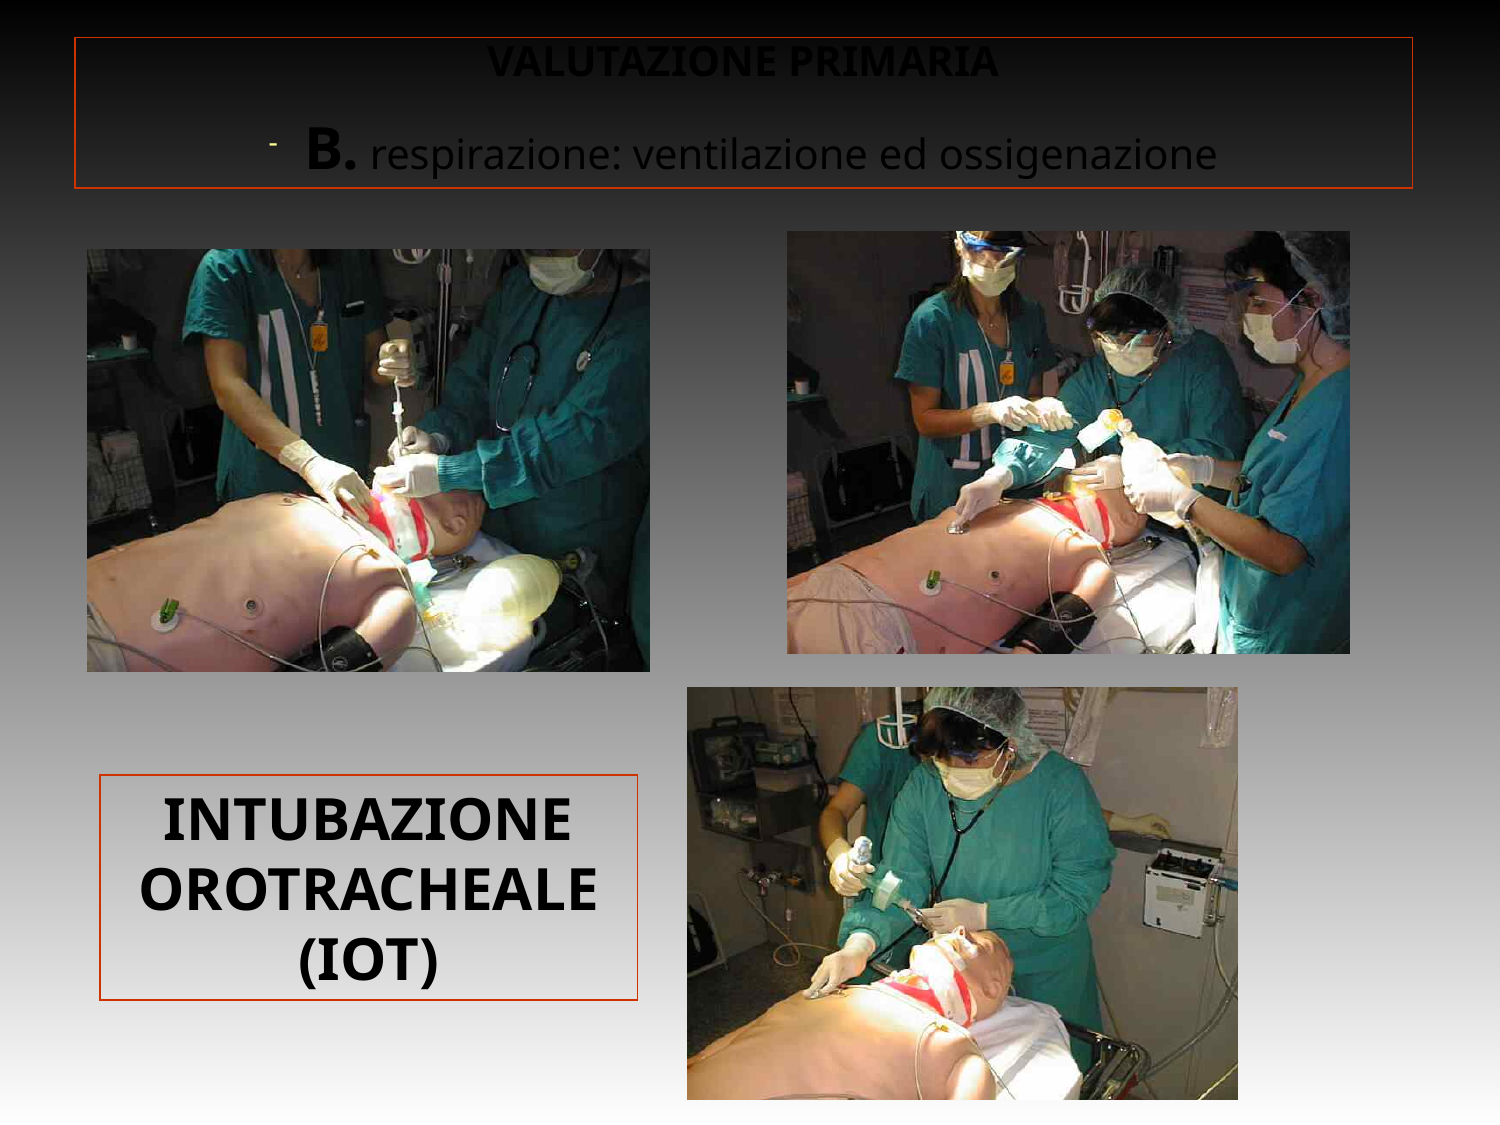

VALUTAZIONE PRIMARIA
B. respirazione: ventilazione ed ossigenazione
INTUBAZIONE OROTRACHEALE (IOT)